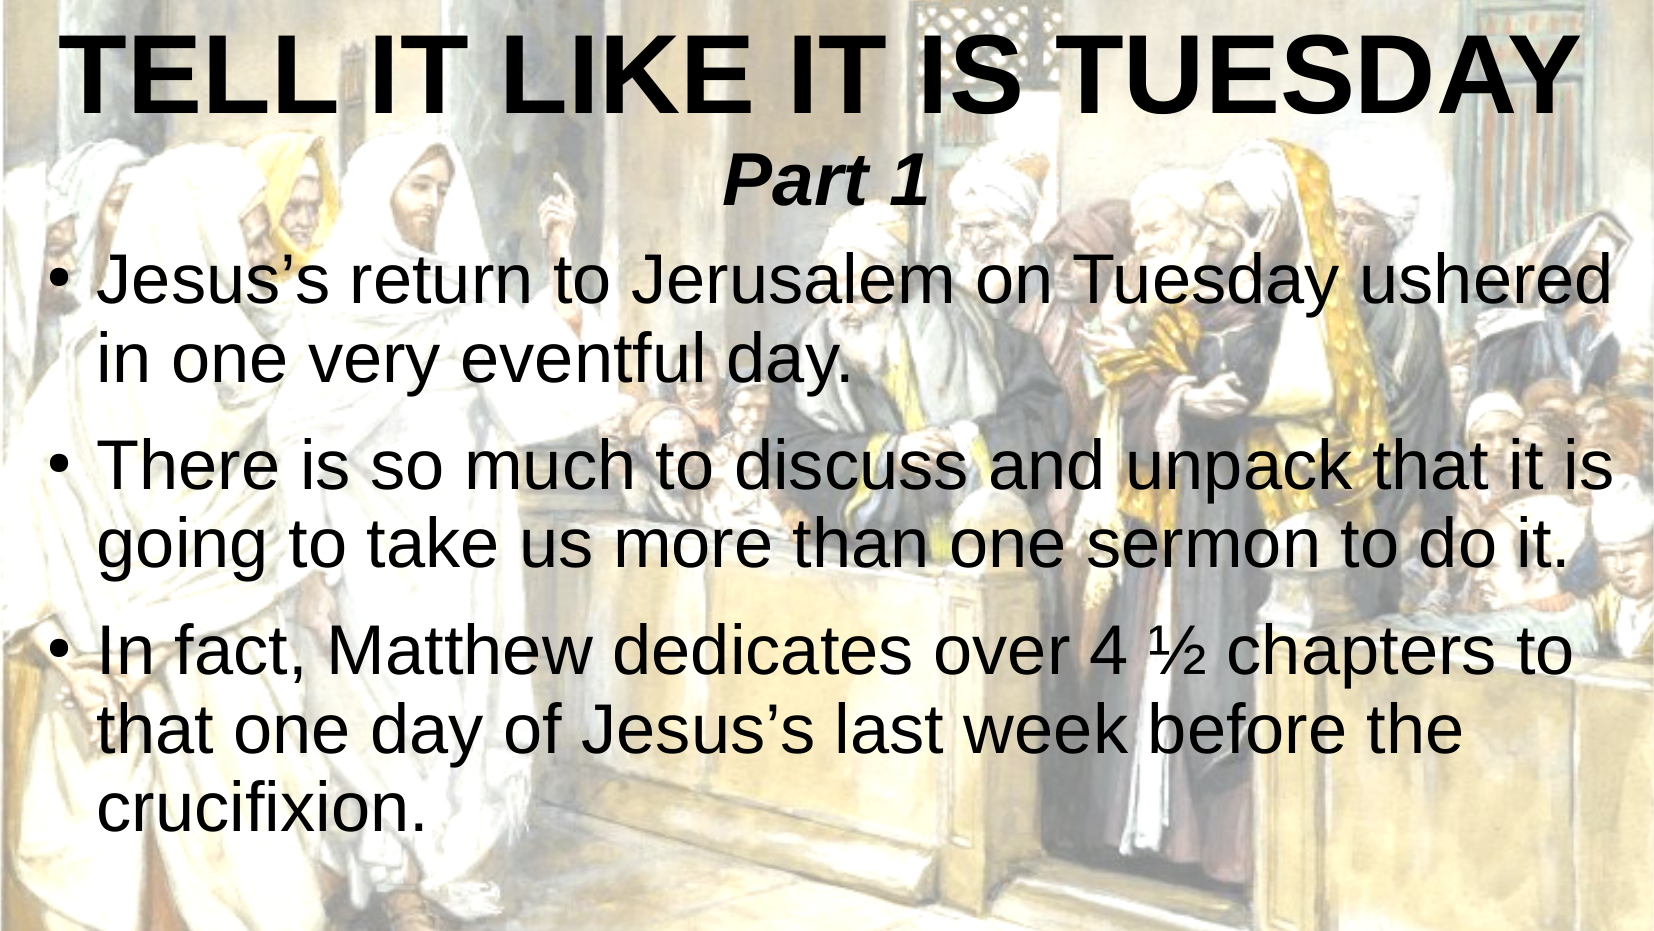

TELL IT LIKE IT IS TUESDAY
Part 1
# Jesus’s return to Jerusalem on Tuesday ushered in one very eventful day.
There is so much to discuss and unpack that it is going to take us more than one sermon to do it.
In fact, Matthew dedicates over 4 ½ chapters to that one day of Jesus’s last week before the crucifixion.